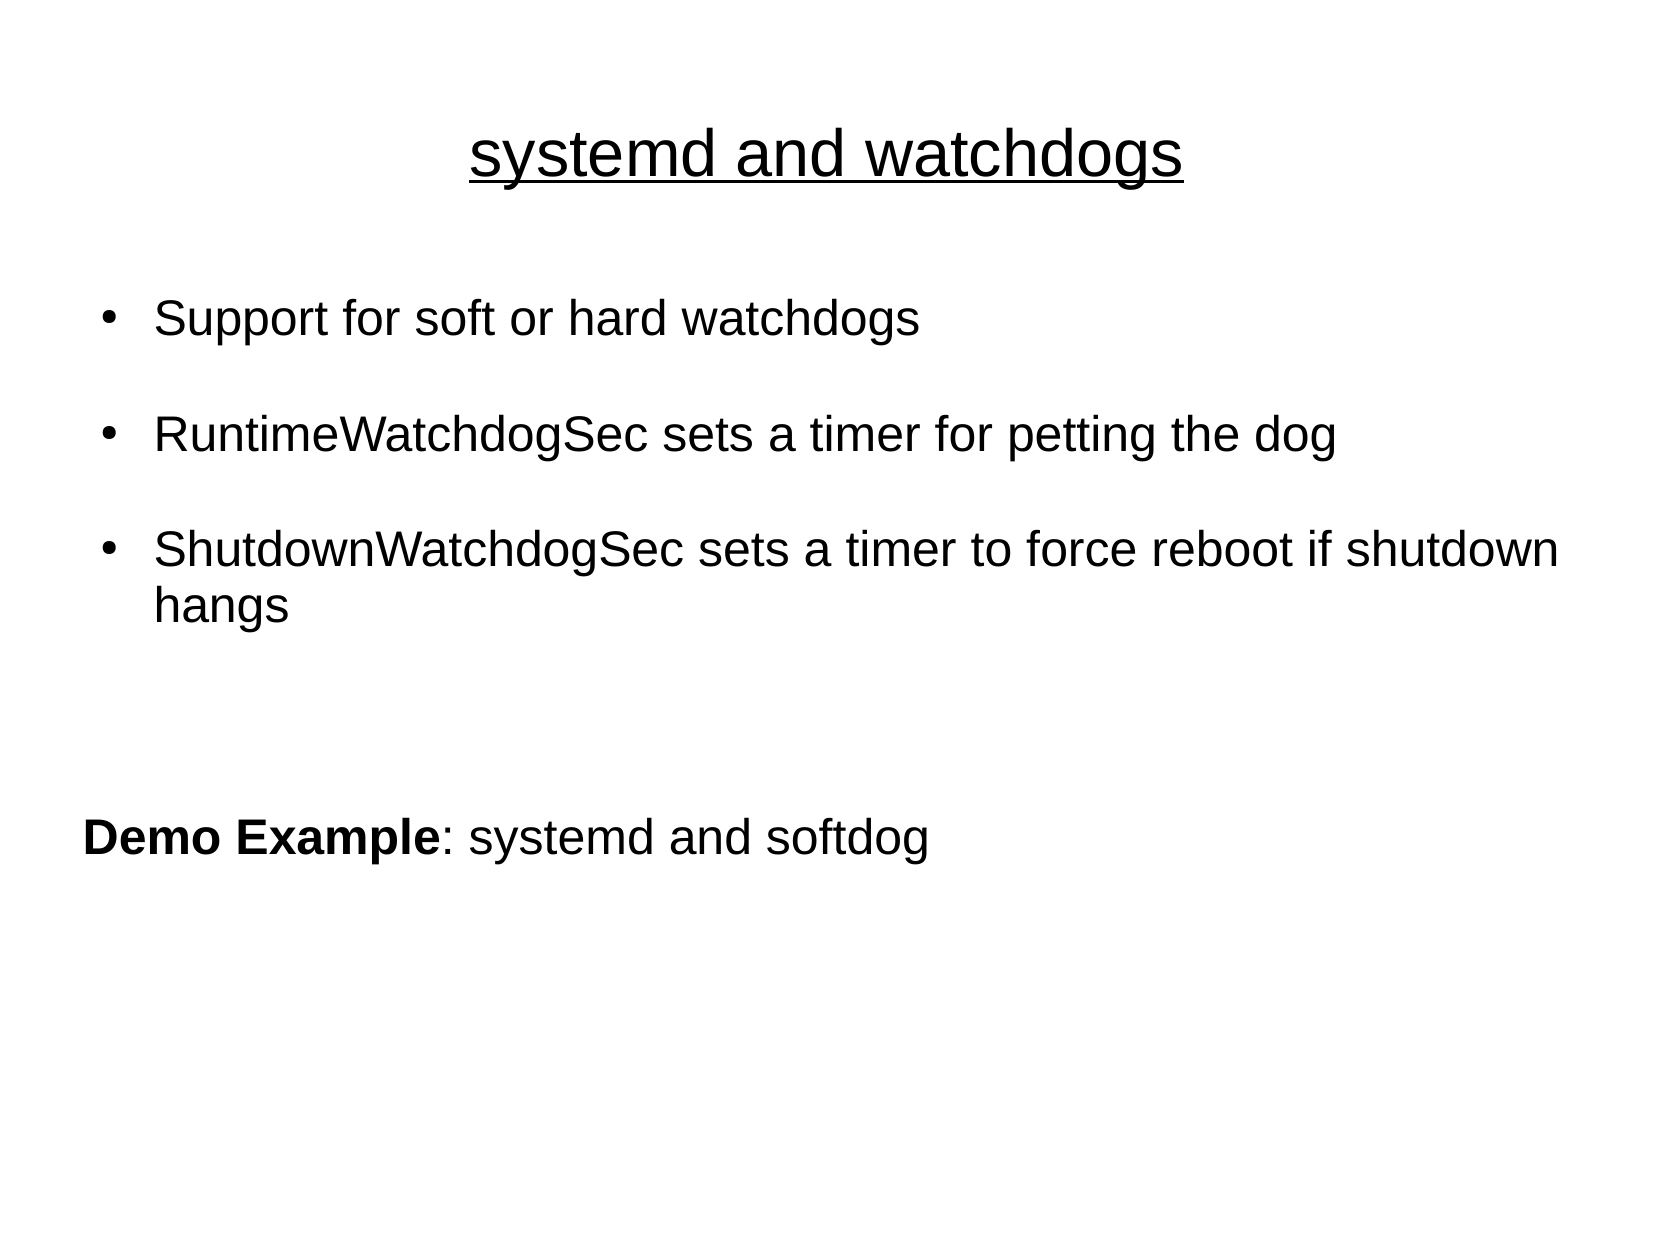

# systemd and watchdogs
Support for soft or hard watchdogs
RuntimeWatchdogSec sets a timer for petting the dog
ShutdownWatchdogSec sets a timer to force reboot if shutdown hangs
Demo Example: systemd and softdog